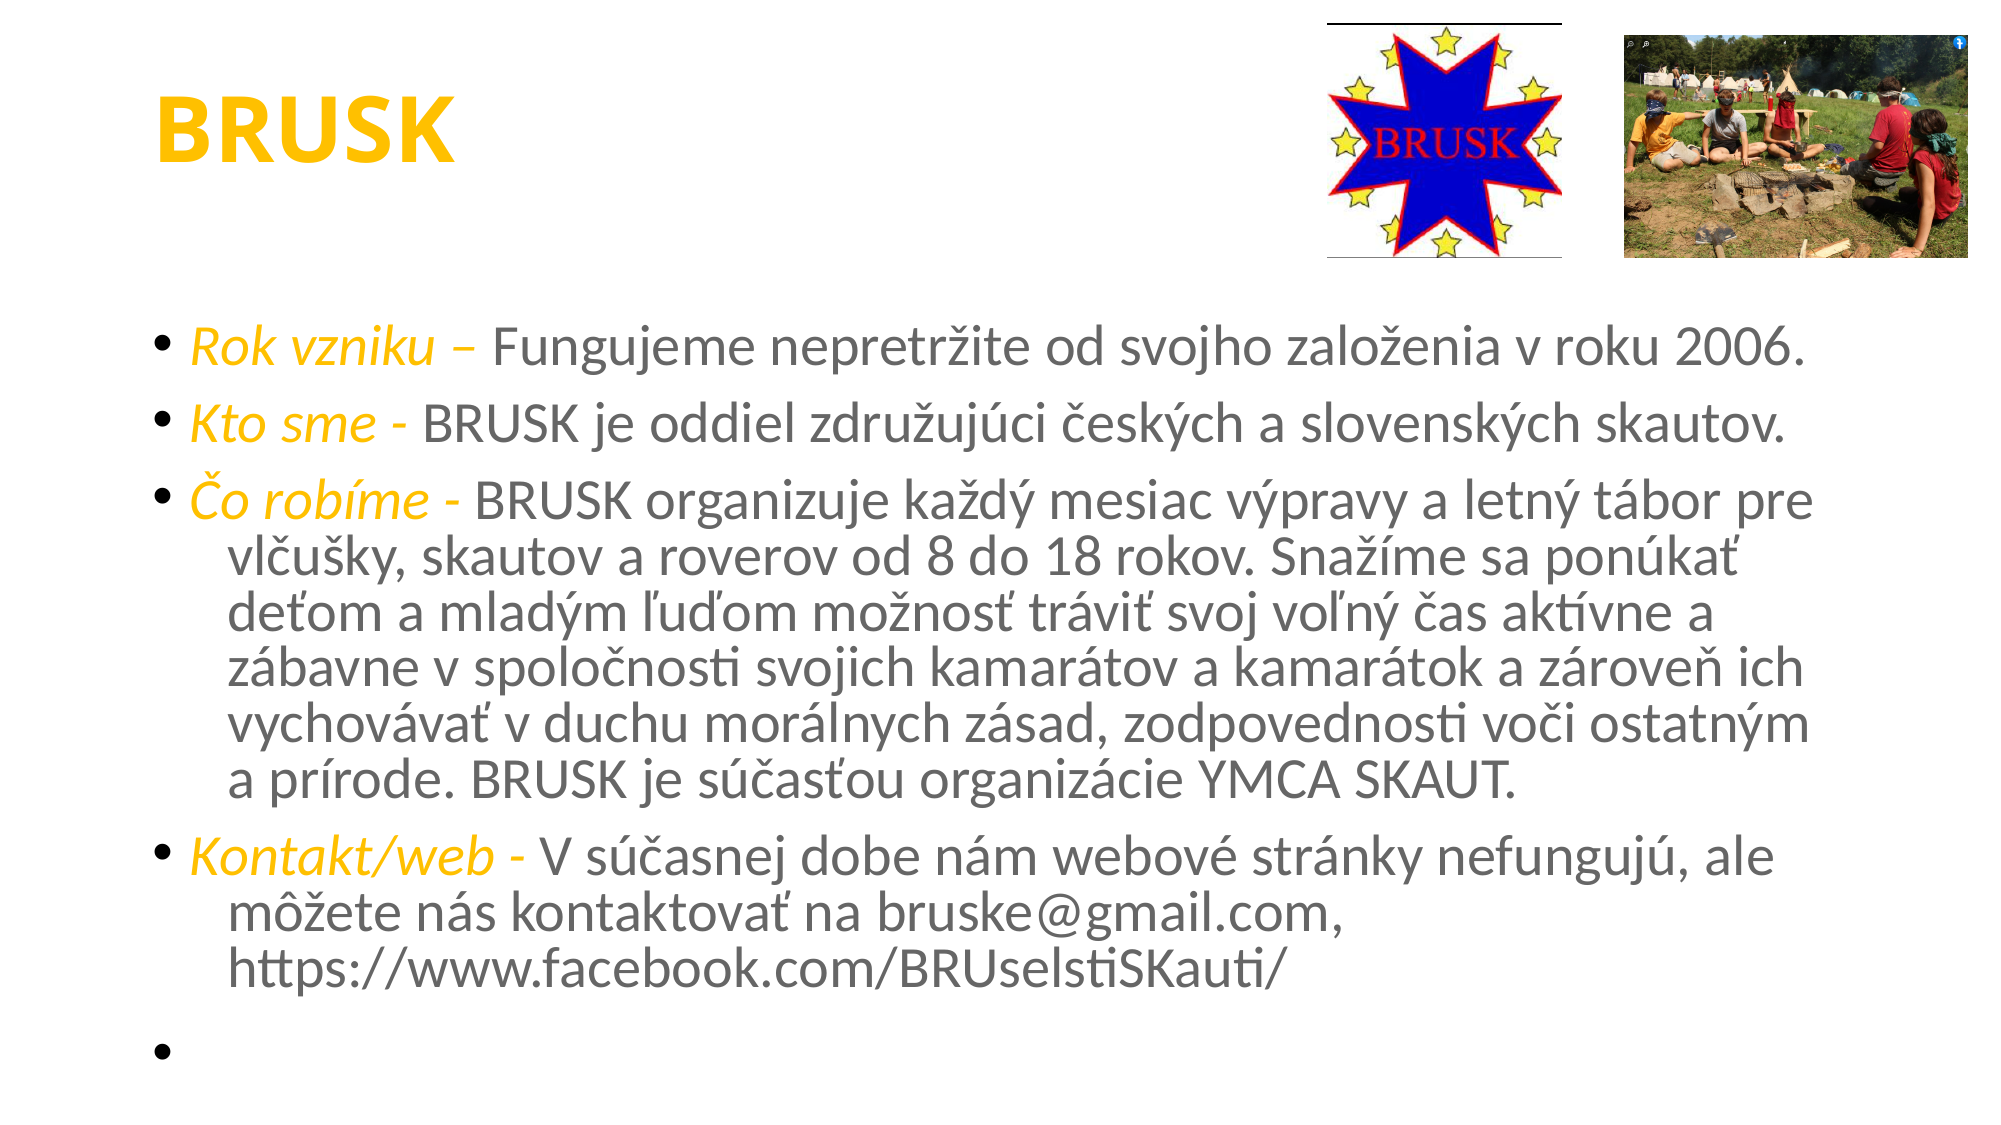

# BRUSK
Rok vzniku – Fungujeme nepretržite od svojho založenia v roku 2006.
Kto sme - BRUSK je oddiel združujúci českých a slovenských skautov.
Čo robíme - BRUSK organizuje každý mesiac výpravy a letný tábor pre vlčušky, skautov a roverov od 8 do 18 rokov. Snažíme sa ponúkať deťom a mladým ľuďom možnosť tráviť svoj voľný čas aktívne a zábavne v spoločnosti svojich kamarátov a kamarátok a zároveň ich vychovávať v duchu morálnych zásad, zodpovednosti voči ostatným a prírode. BRUSK je súčasťou organizácie YMCA SKAUT.
Kontakt/web - V súčasnej dobe nám webové stránky nefungujú, ale môžete nás kontaktovať na bruske@gmail.com, https://www.facebook.com/BRUselstiSKauti/